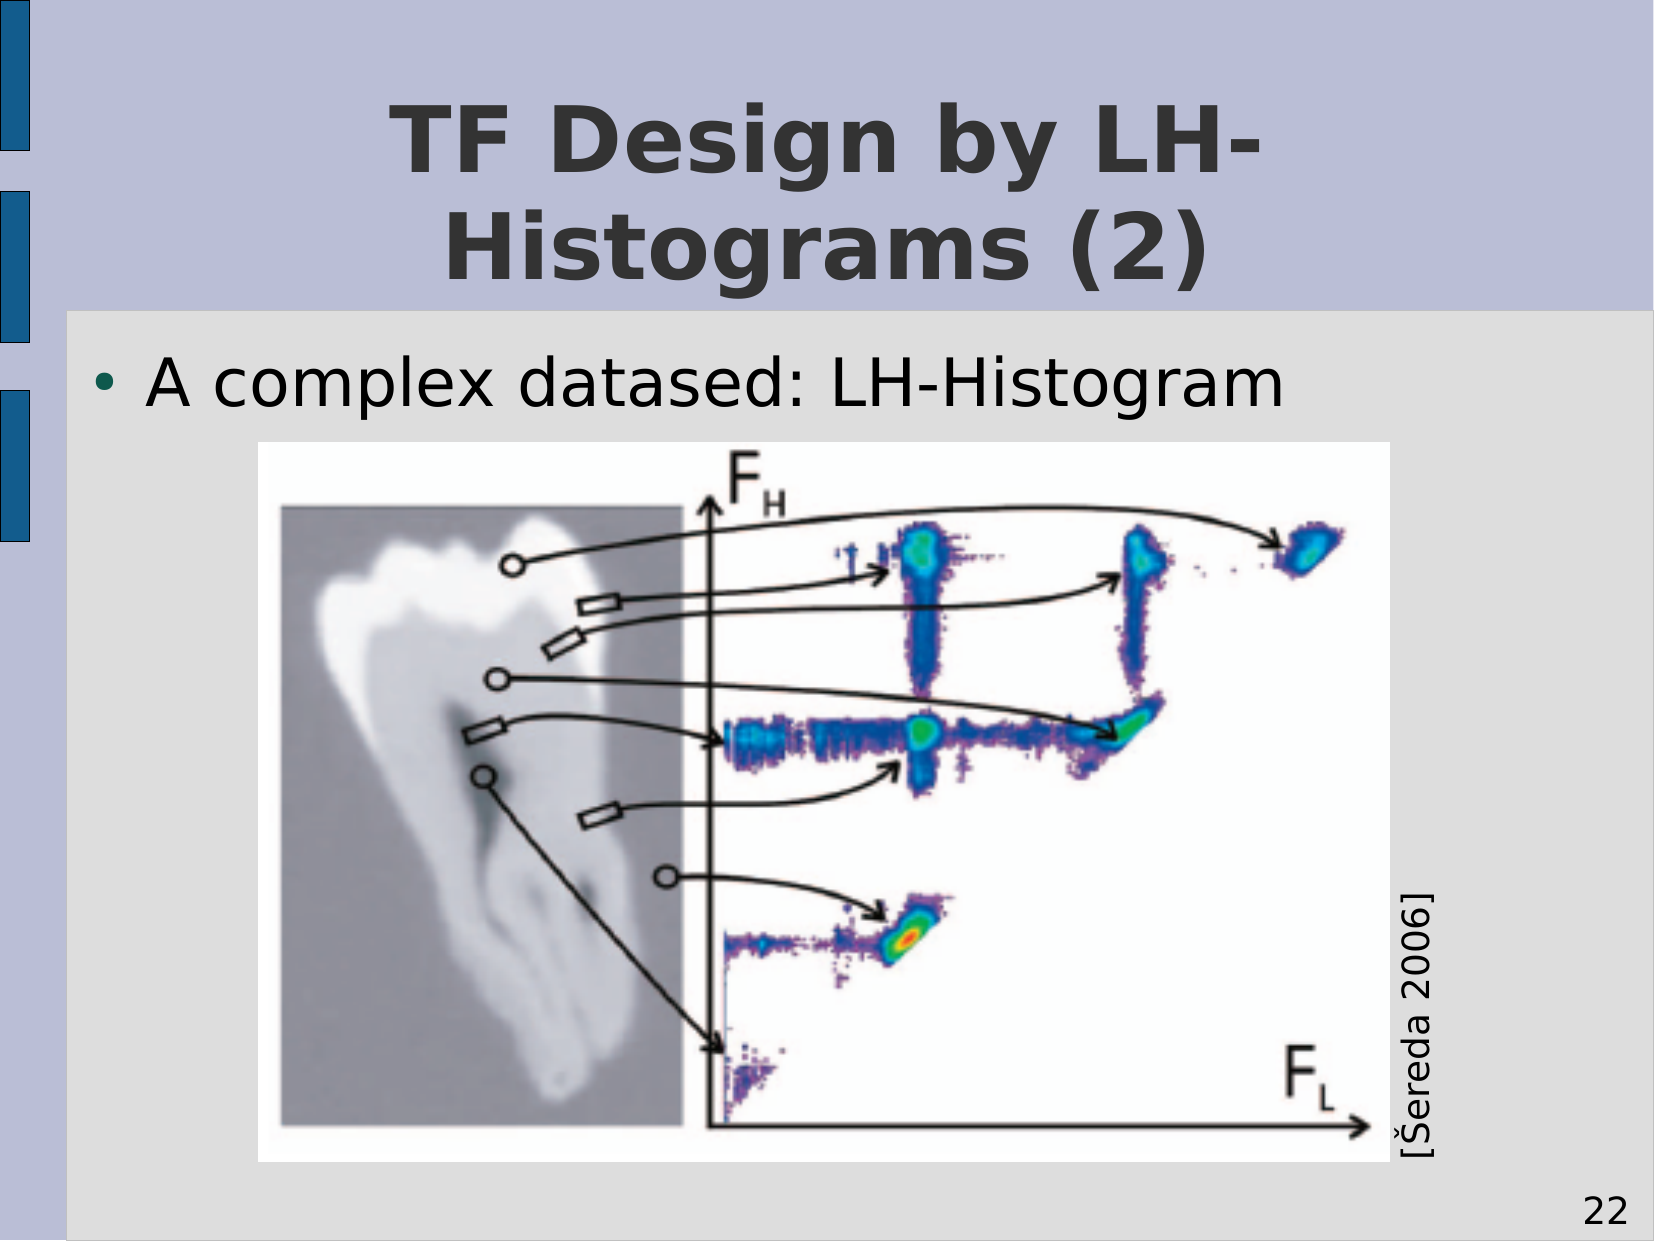

# TF Design by LH-Histograms (2)
A complex datased: LH-Histogram
[Šereda 2006]